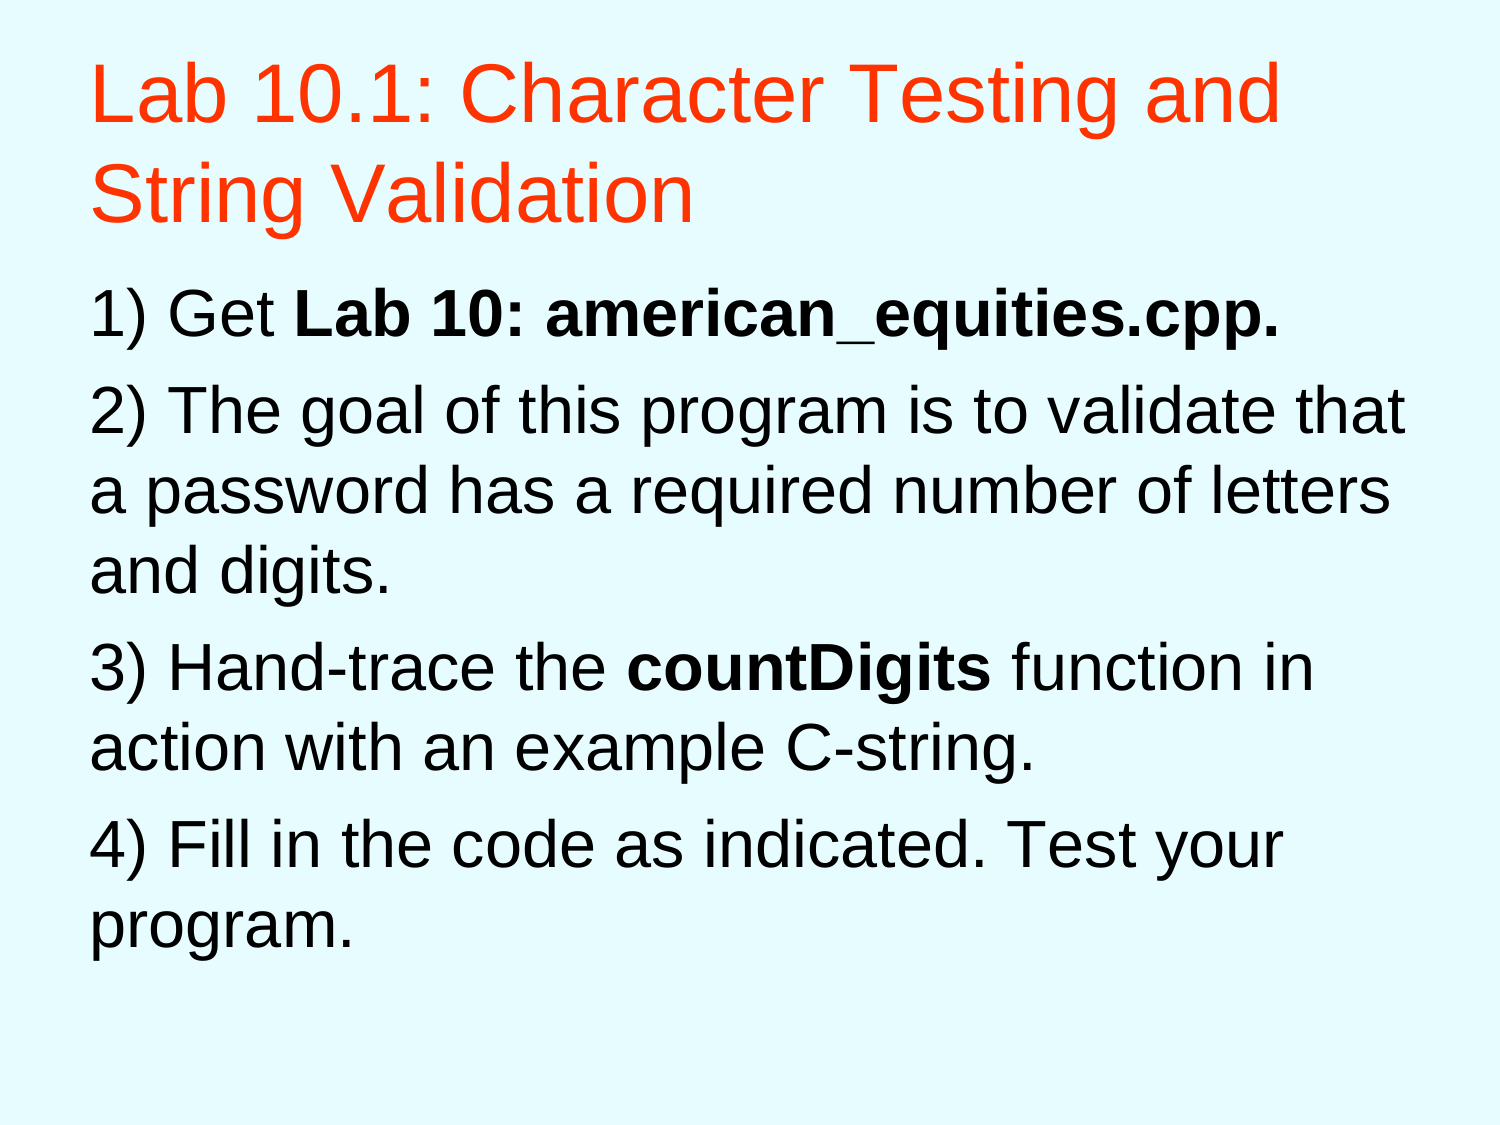

# Lab 10.1: Character Testing and String Validation
 Get Lab 10: american_equities.cpp.
 The goal of this program is to validate that a password has a required number of letters and digits.
 Hand-trace the countDigits function in action with an example C-string.
 Fill in the code as indicated. Test your program.